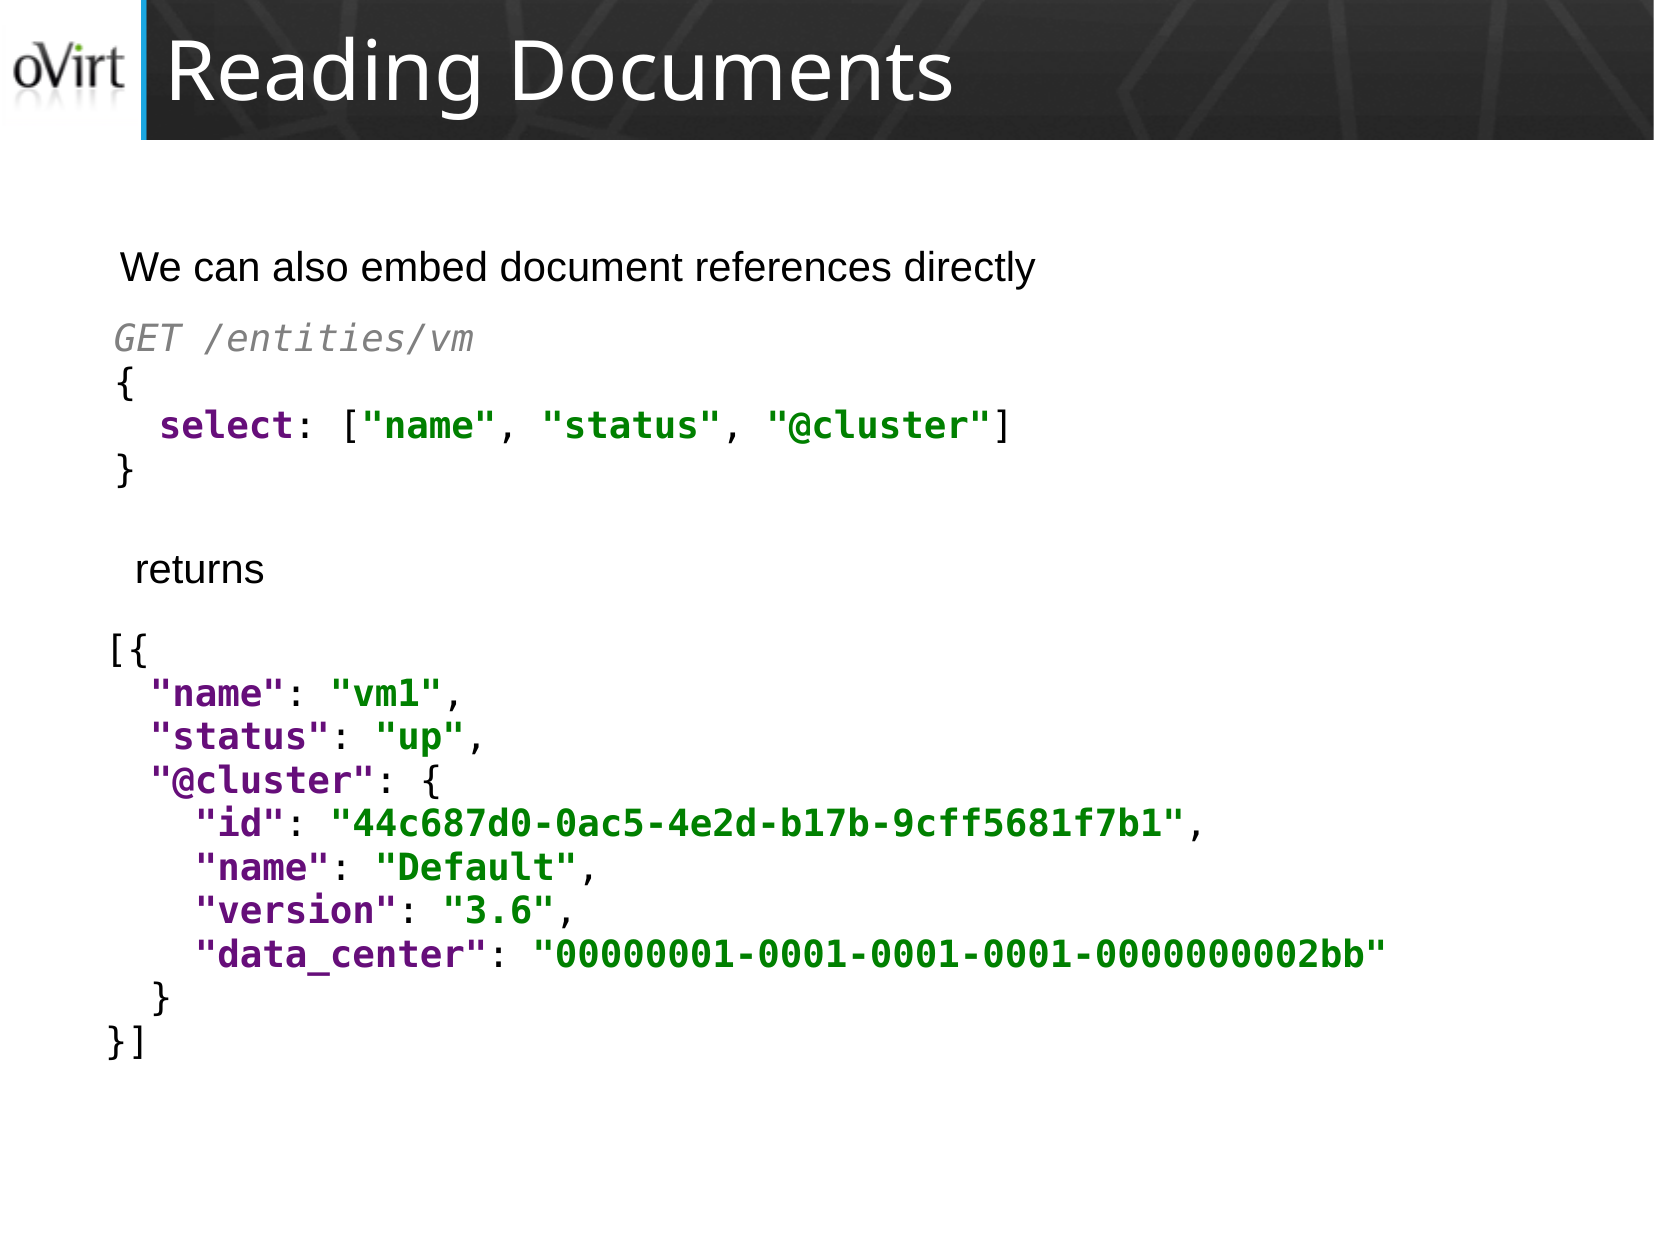

# Reading Documents
We can also embed document references directly
GET /entities/vm
{
 select: ["name", "status", "@cluster"]
}
returns
[{
 "name": "vm1",
 "status": "up",
 "@cluster": {
 "id": "44c687d0-0ac5-4e2d-b17b-9cff5681f7b1",
 "name": "Default",
 "version": "3.6",
 "data_center": "00000001-0001-0001-0001-0000000002bb"
 }
}]